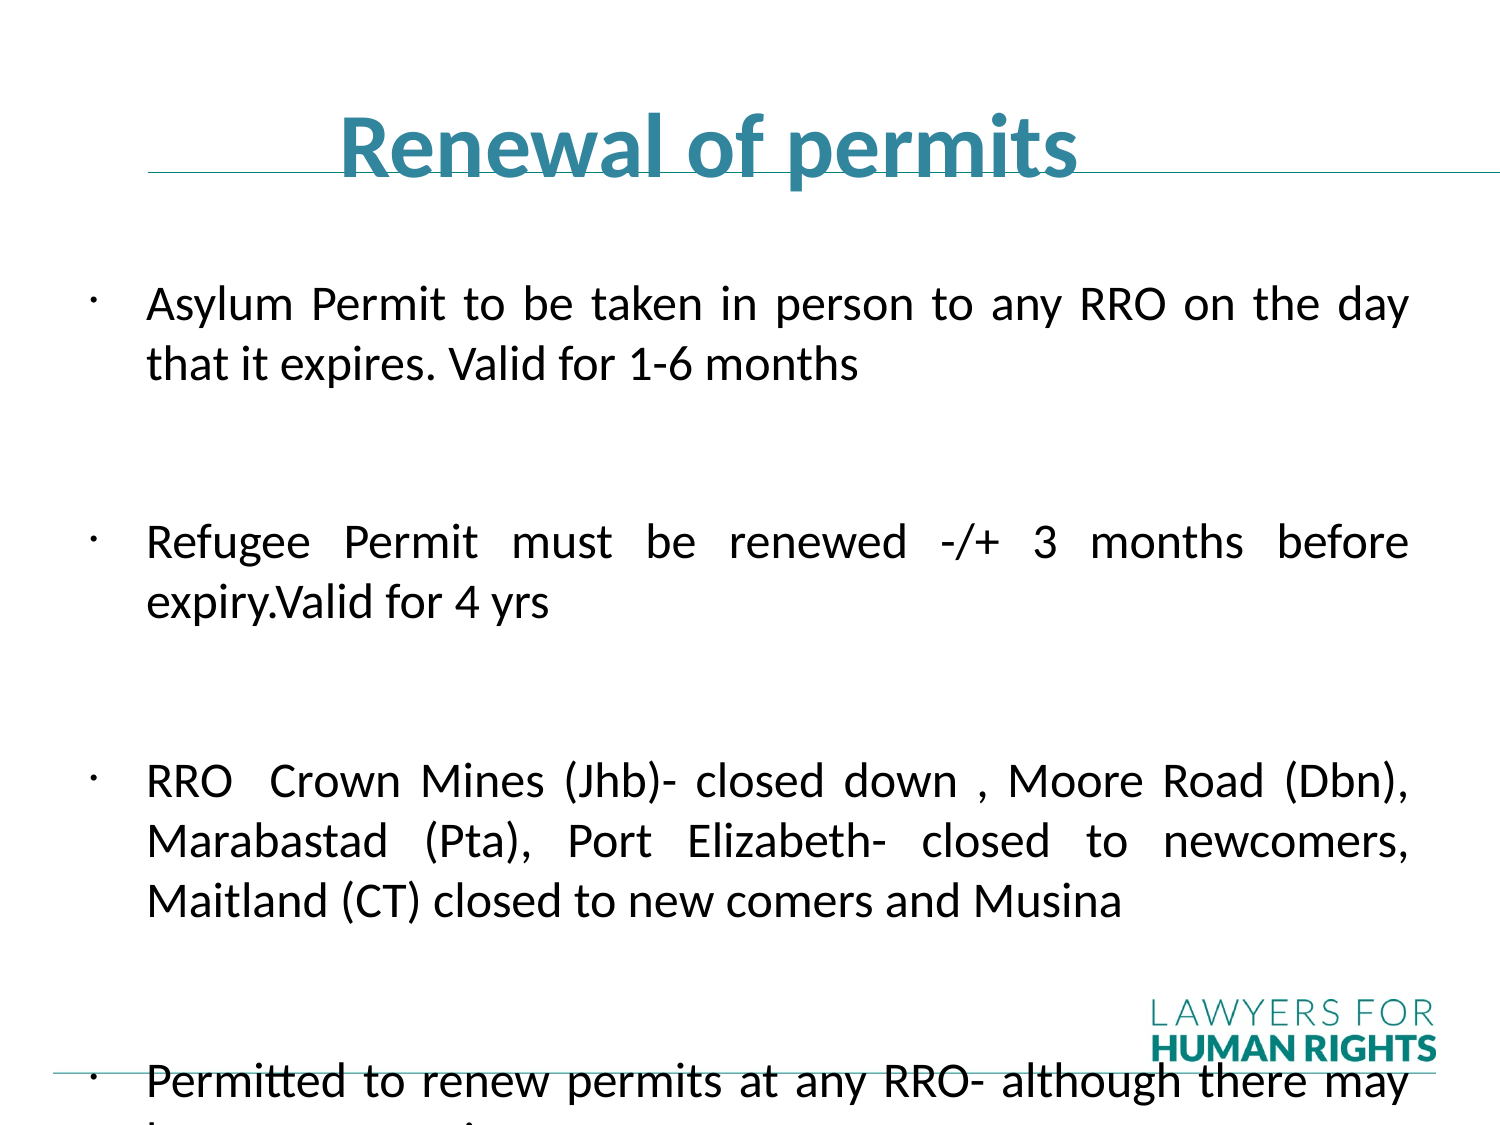

# Renewal of permits
Asylum Permit to be taken in person to any RRO on the day that it expires. Valid for 1-6 months
Refugee Permit must be renewed -/+ 3 months before expiry.Valid for 4 yrs
RRO Crown Mines (Jhb)- closed down , Moore Road (Dbn), Marabastad (Pta), Port Elizabeth- closed to newcomers, Maitland (CT) closed to new comers and Musina
Permitted to renew permits at any RRO- although there may be some exceptions